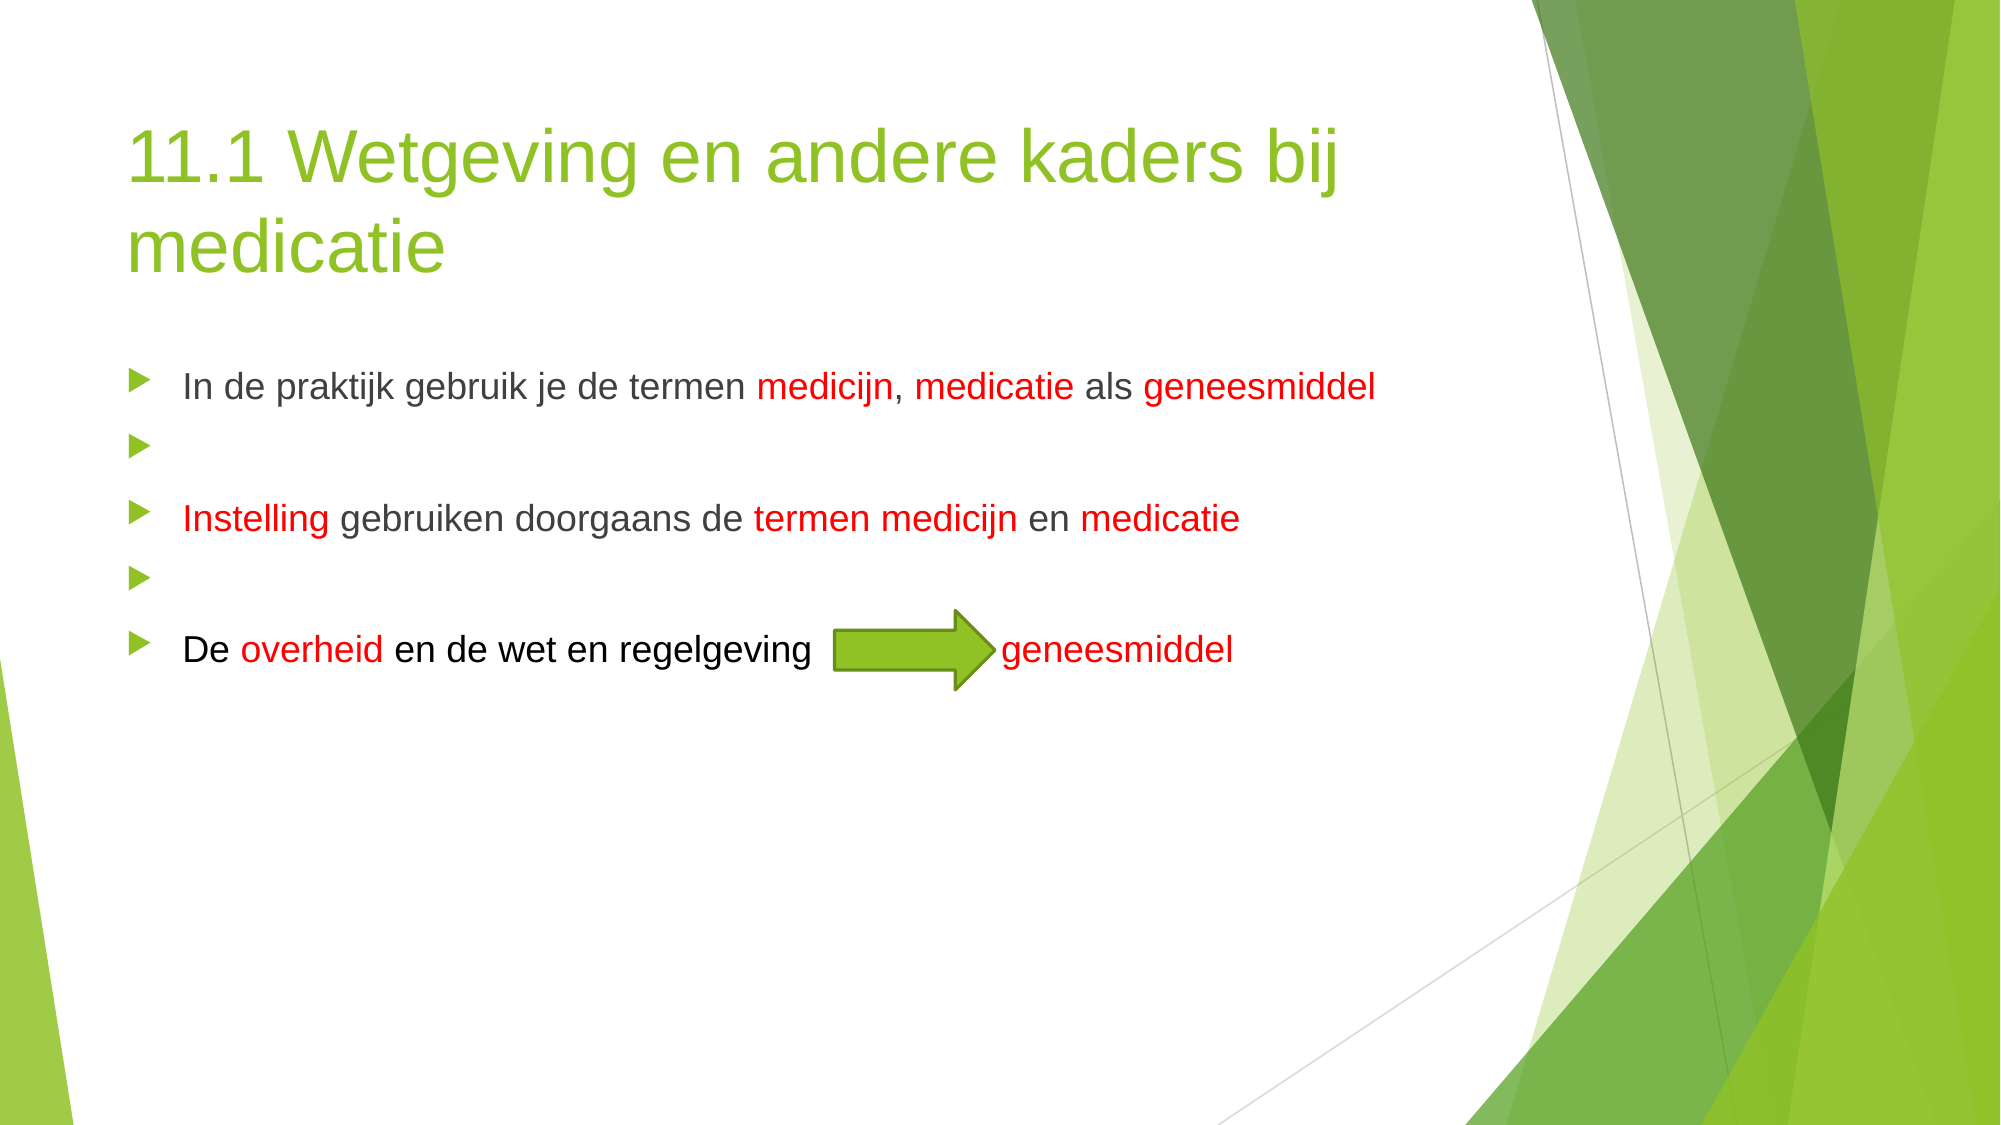

# 11.1 Wetgeving en andere kaders bij medicatie
In de praktijk gebruik je de termen medicijn, medicatie als geneesmiddel
Instelling gebruiken doorgaans de termen medicijn en medicatie
De overheid en de wet en regelgeving geneesmiddel